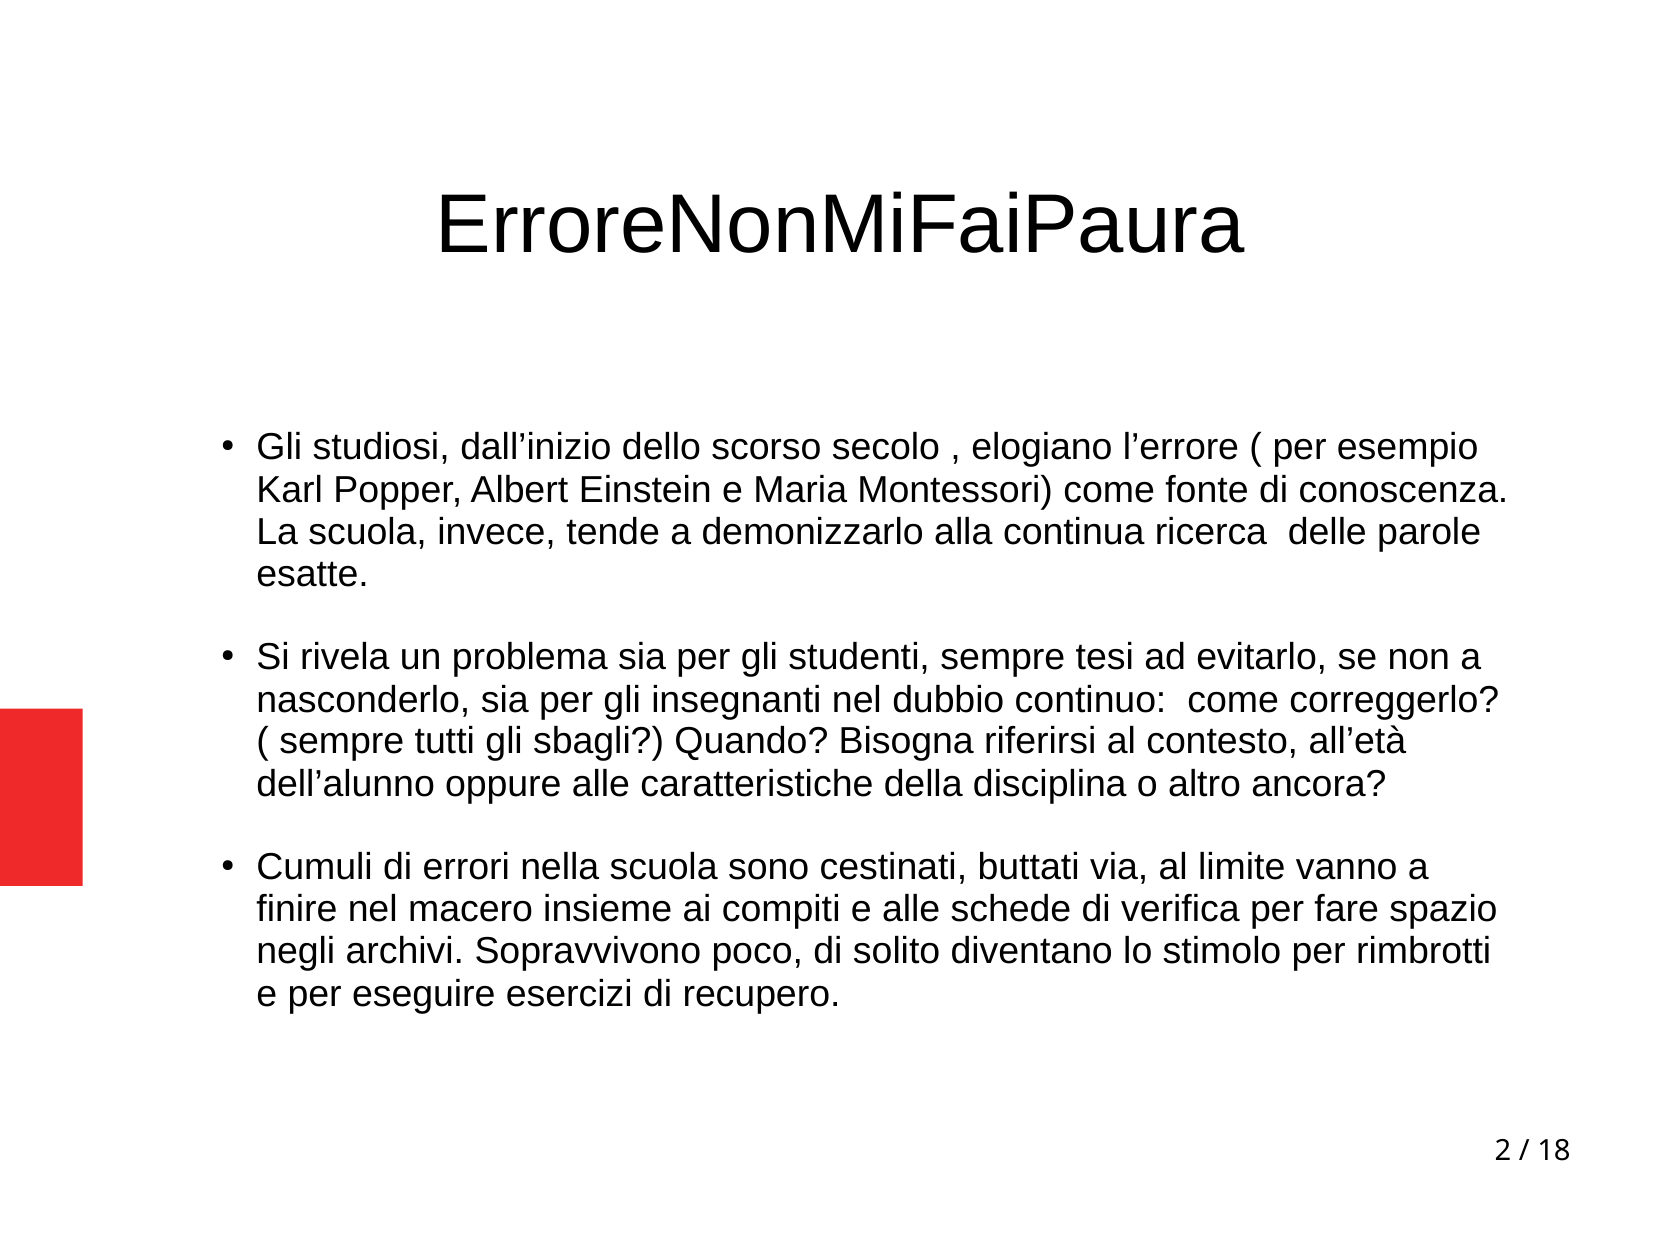

ErroreNonMiFaiPaura
Gli studiosi, dall’inizio dello scorso secolo , elogiano l’errore ( per esempio Karl Popper, Albert Einstein e Maria Montessori) come fonte di conoscenza. La scuola, invece, tende a demonizzarlo alla continua ricerca delle parole esatte.
Si rivela un problema sia per gli studenti, sempre tesi ad evitarlo, se non a nasconderlo, sia per gli insegnanti nel dubbio continuo: come correggerlo? ( sempre tutti gli sbagli?) Quando? Bisogna riferirsi al contesto, all’età dell’alunno oppure alle caratteristiche della disciplina o altro ancora?
Cumuli di errori nella scuola sono cestinati, buttati via, al limite vanno a finire nel macero insieme ai compiti e alle schede di verifica per fare spazio negli archivi. Sopravvivono poco, di solito diventano lo stimolo per rimbrotti e per eseguire esercizi di recupero.
2